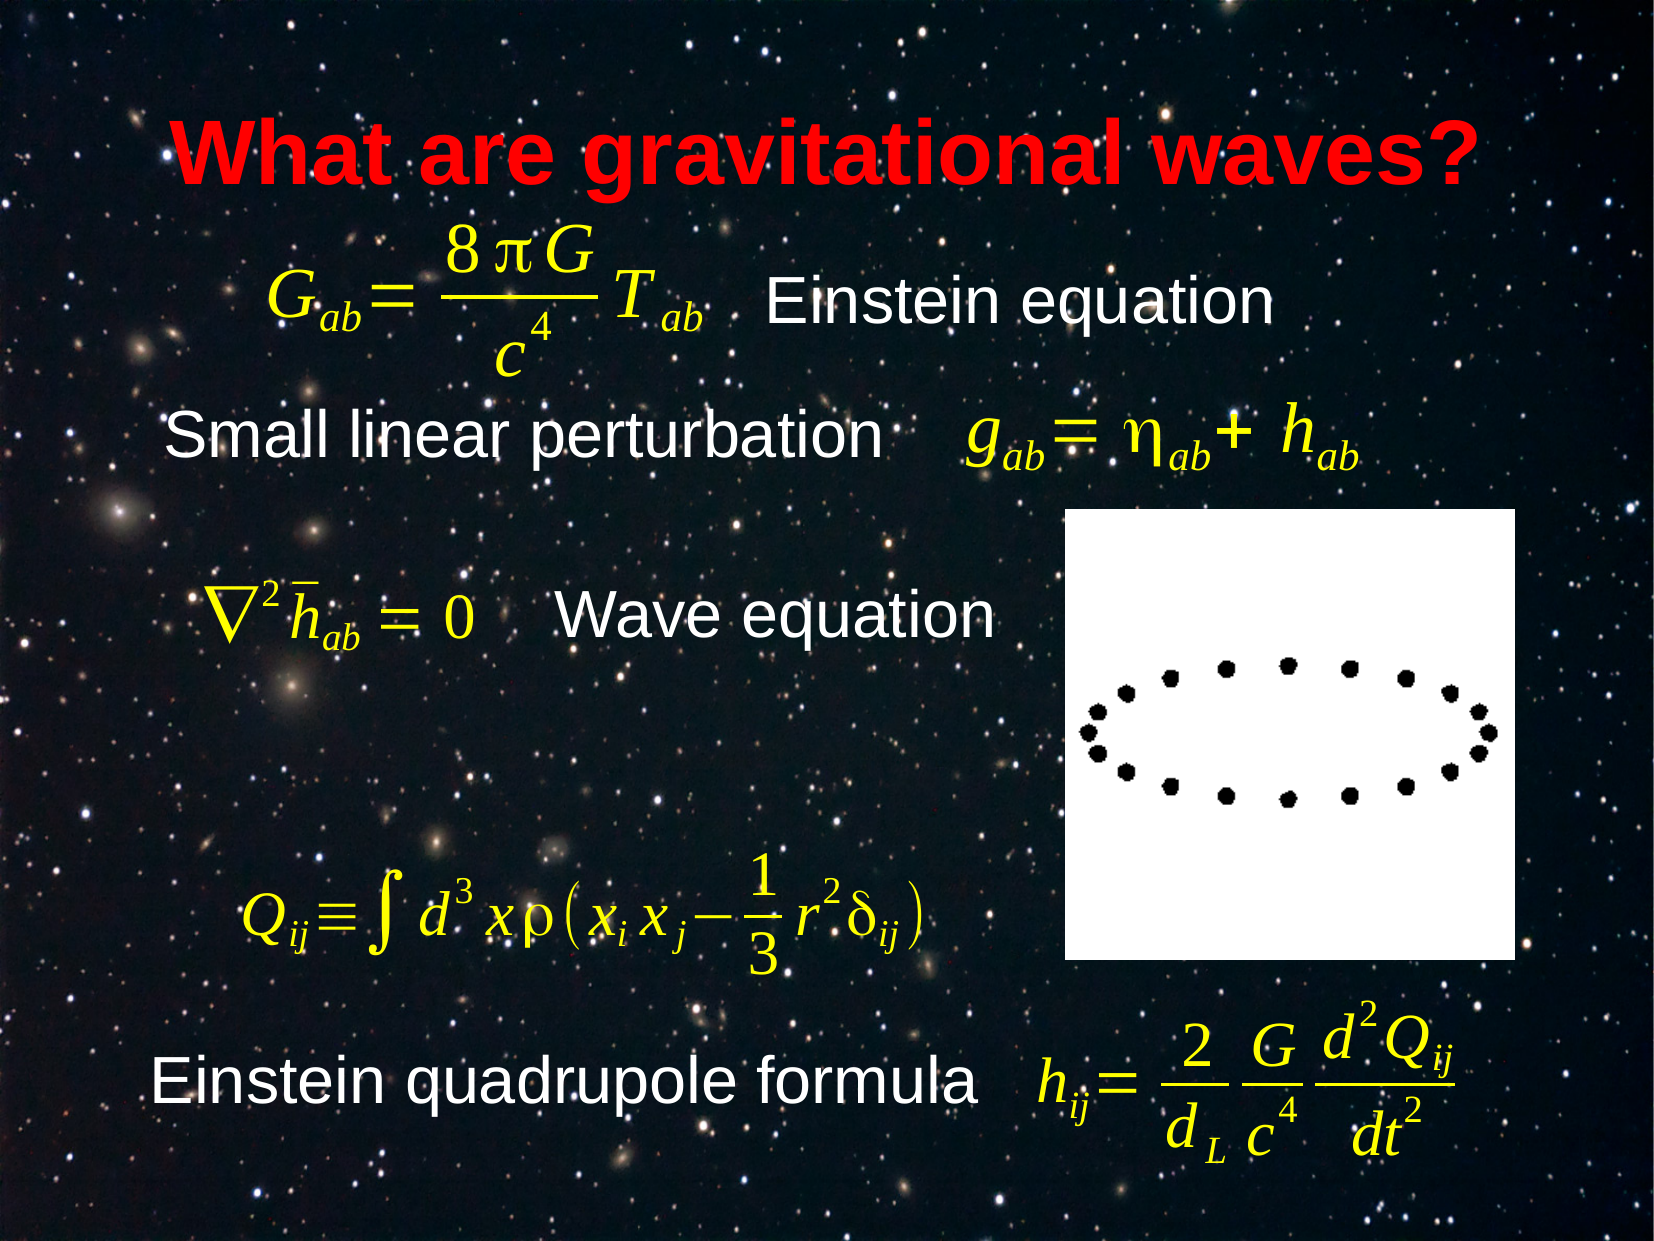

# What are gravitational waves?
Einstein equation
Small linear perturbation
Wave equation
Einstein quadrupole formula